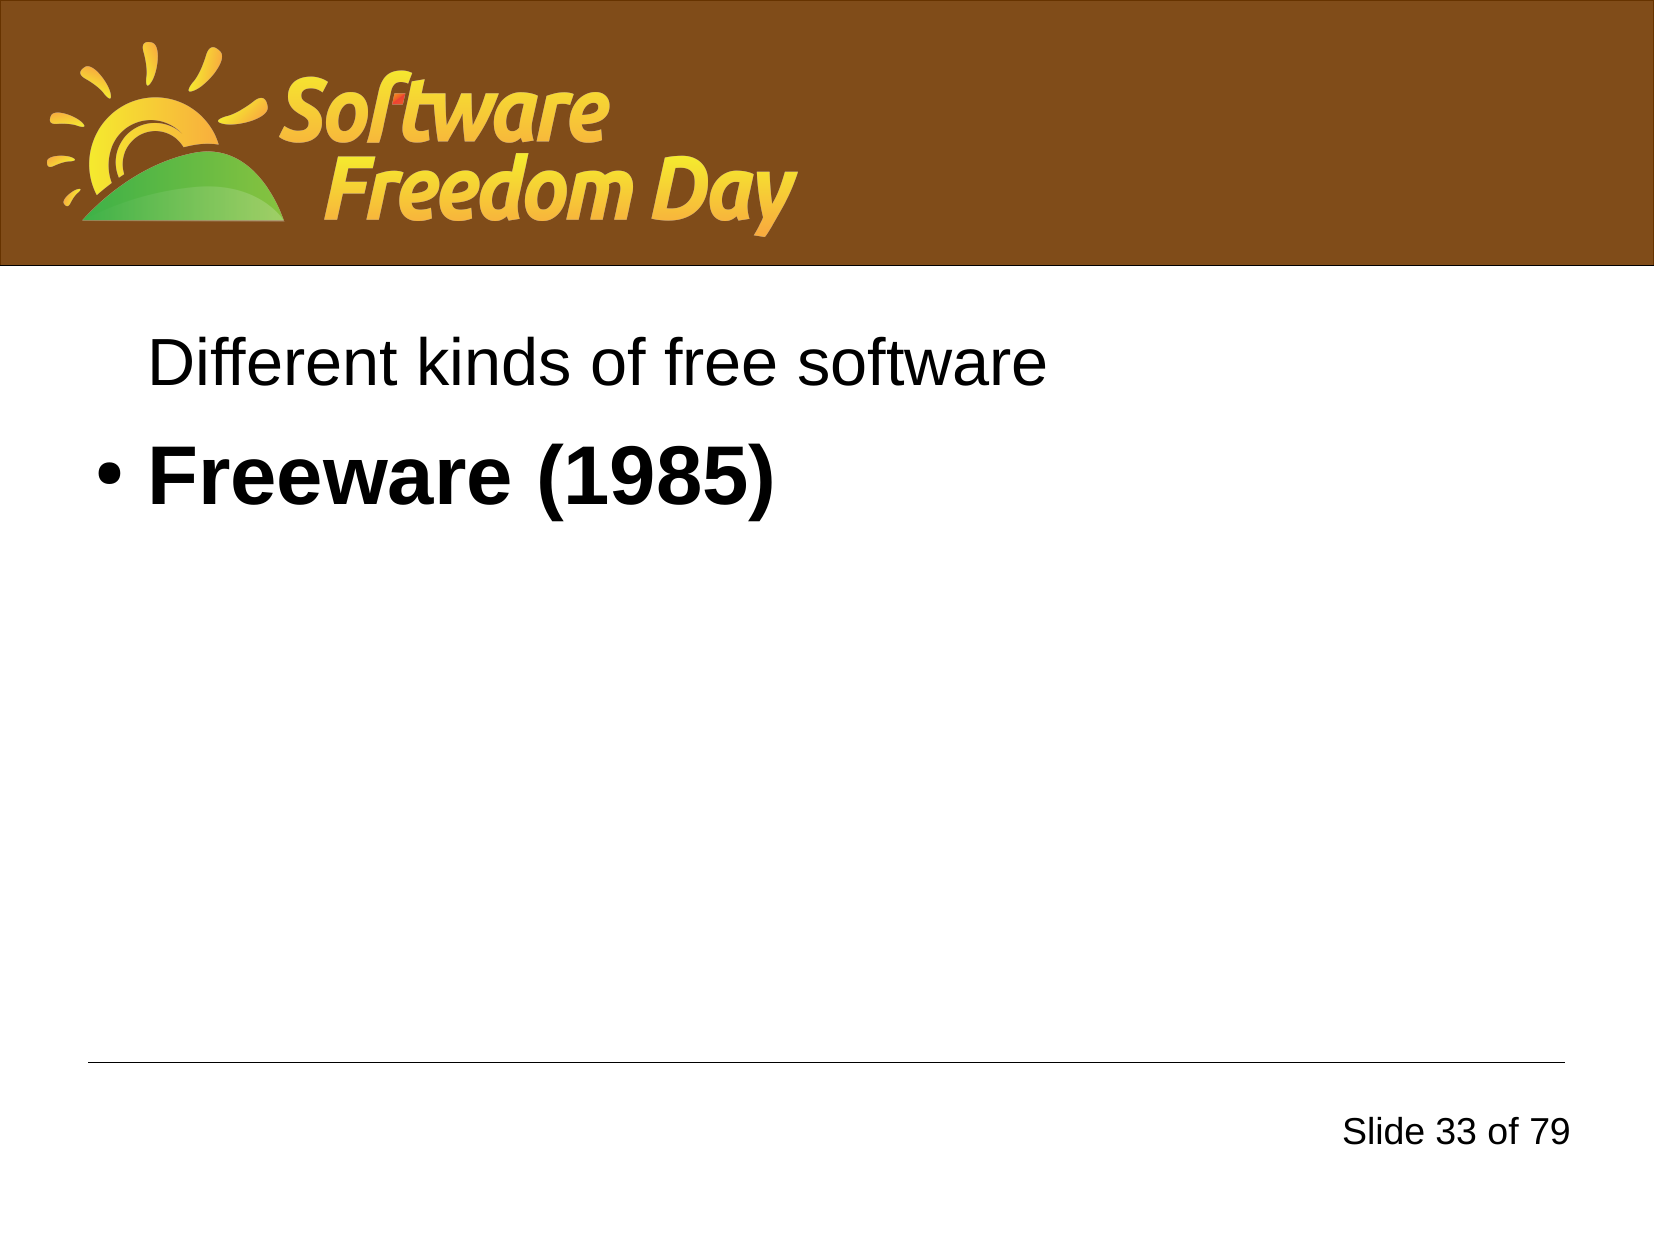

#
Different kinds of free software
Freeware (1985)
33